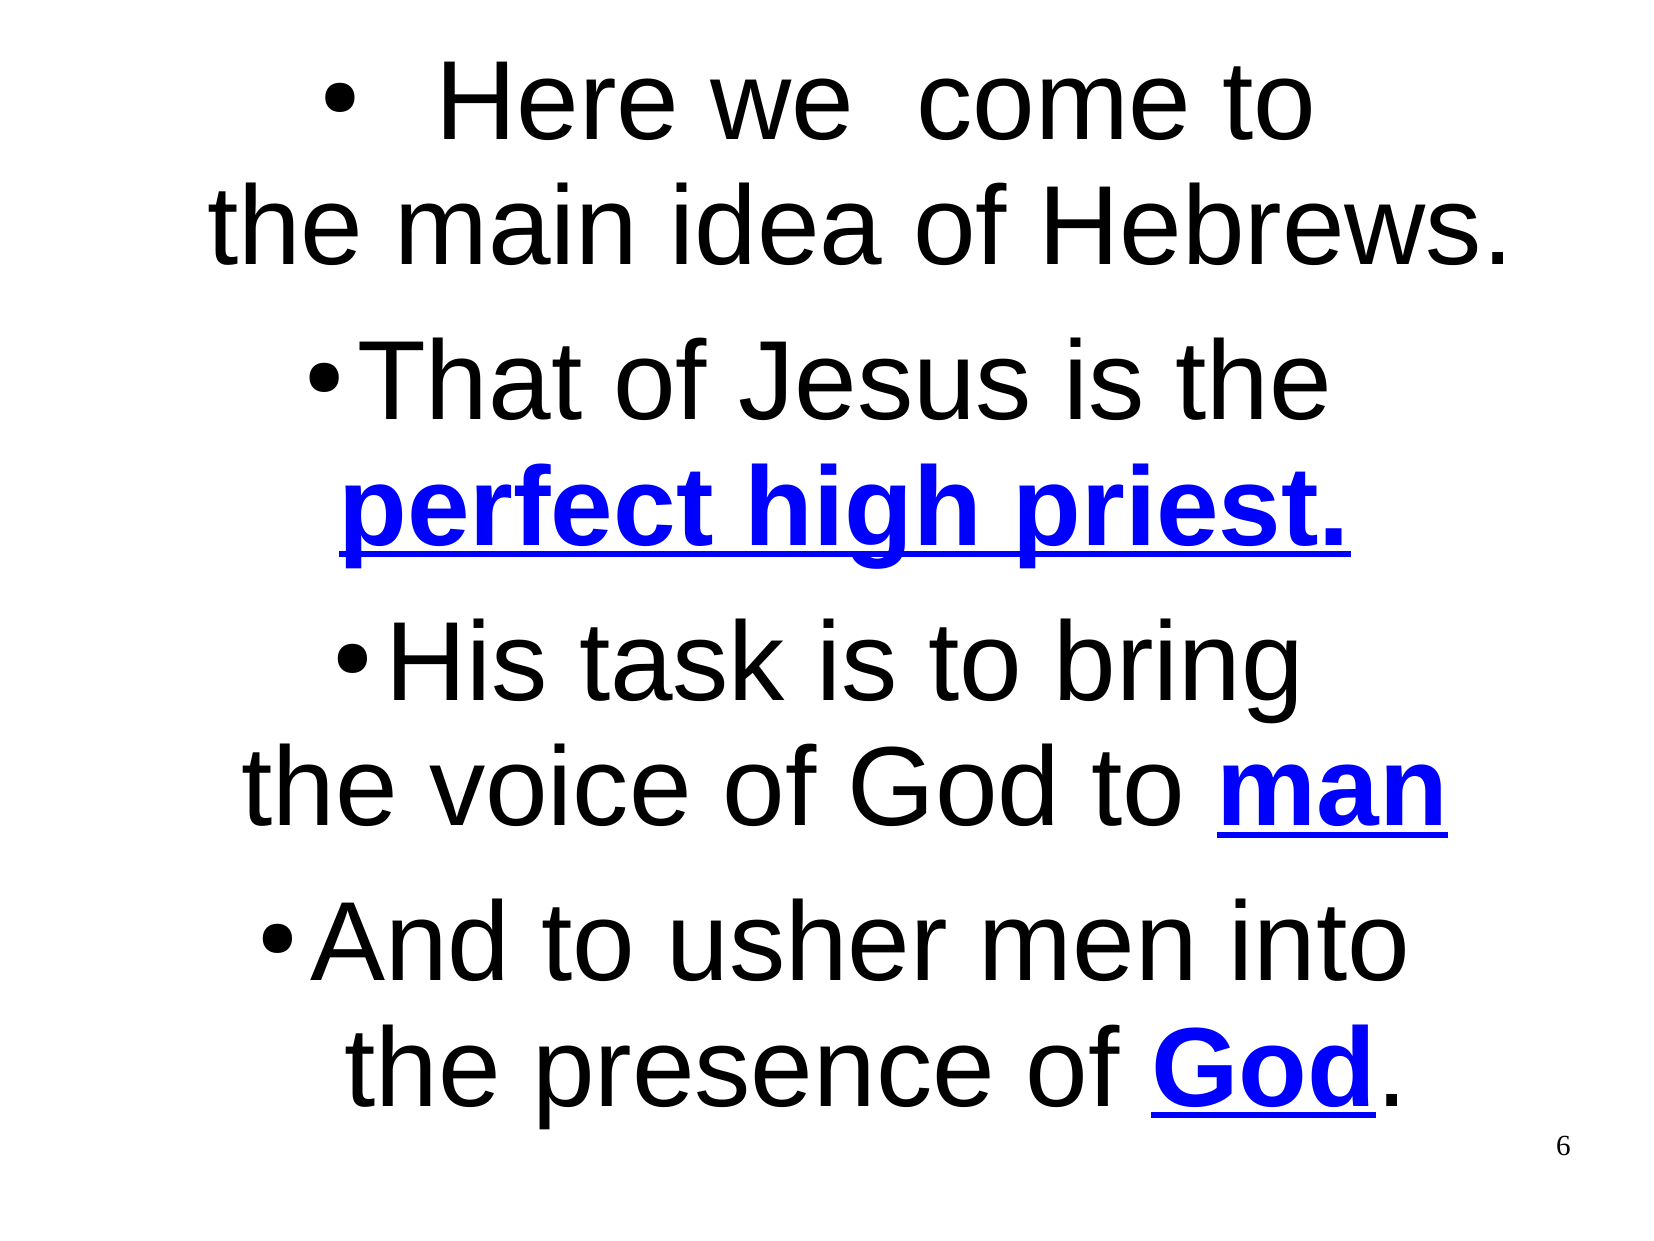

# Here we come to the main idea of Hebrews.
That of Jesus is the
perfect high priest.
His task is to bring
the voice of God to man
And to usher men into
 the presence of God.
6